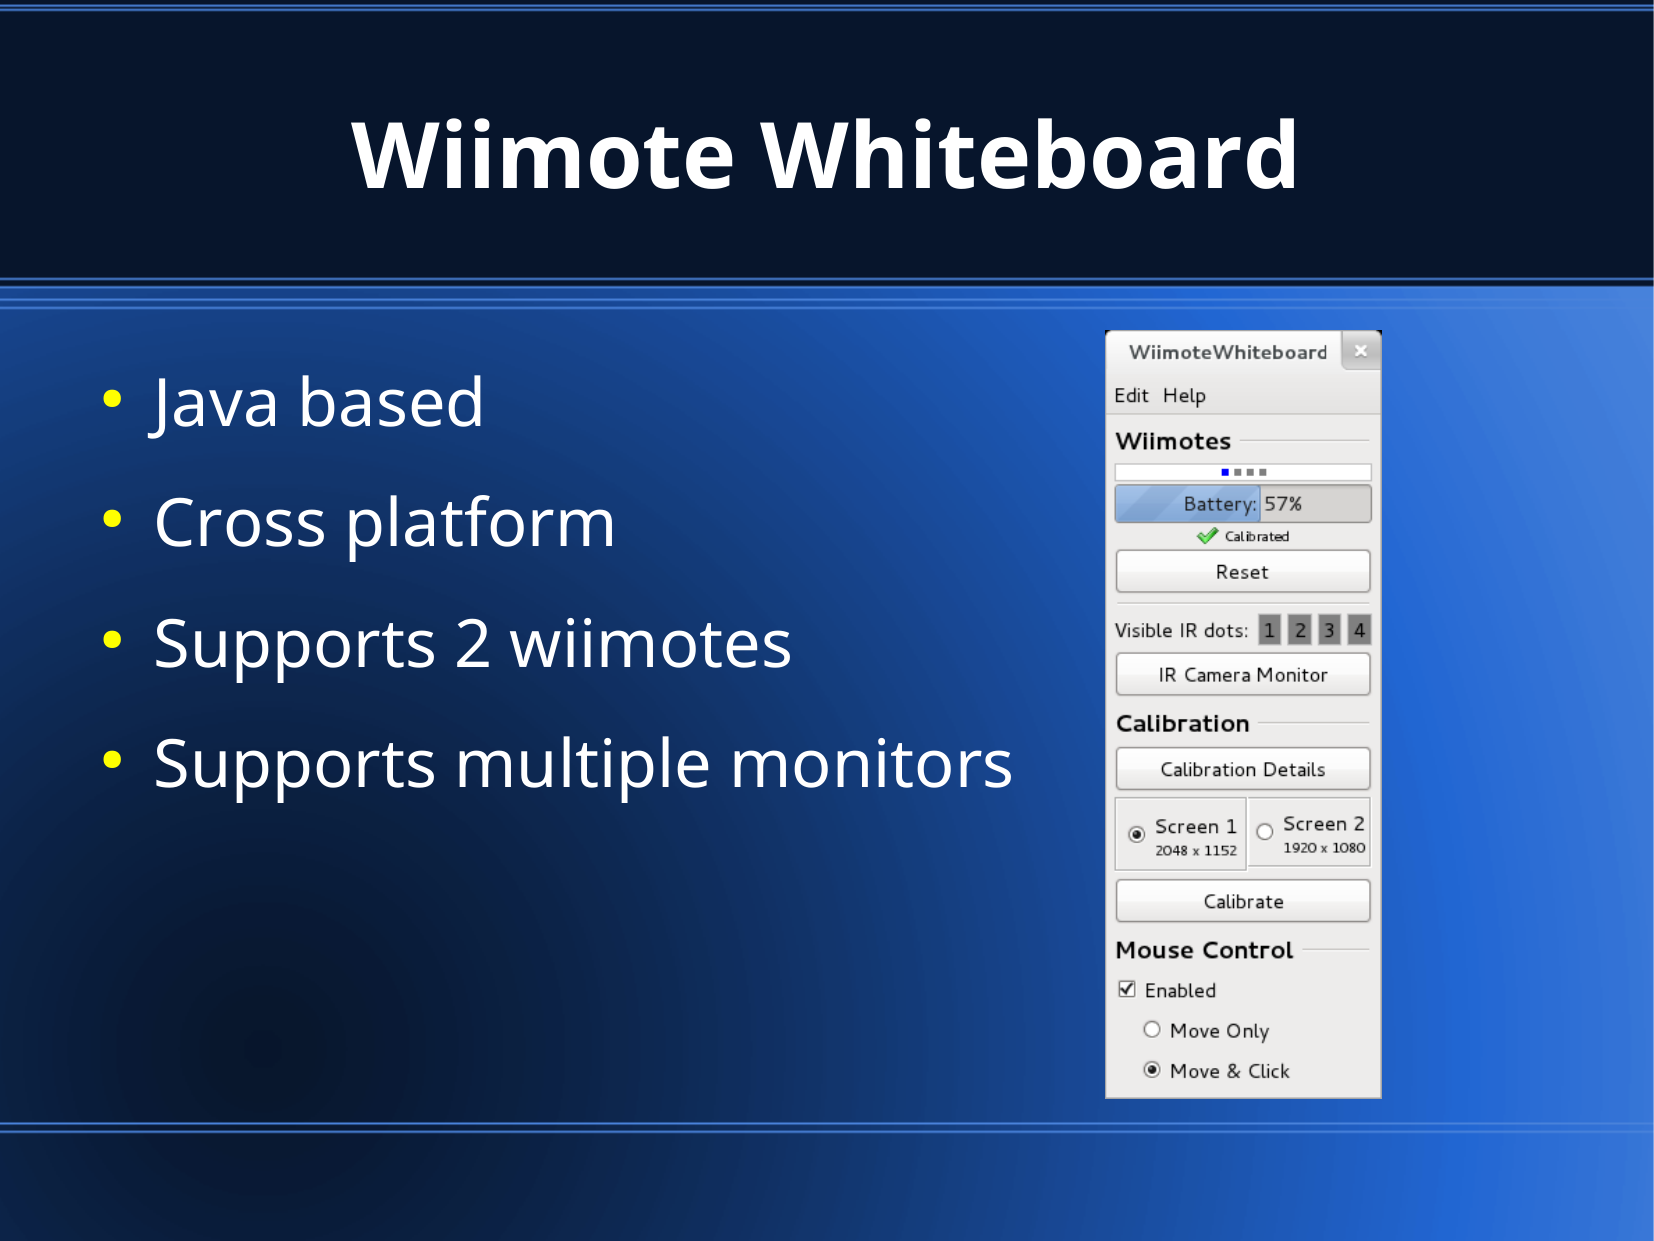

# Wiimote Whiteboard
Java based
Cross platform
Supports 2 wiimotes
Supports multiple monitors